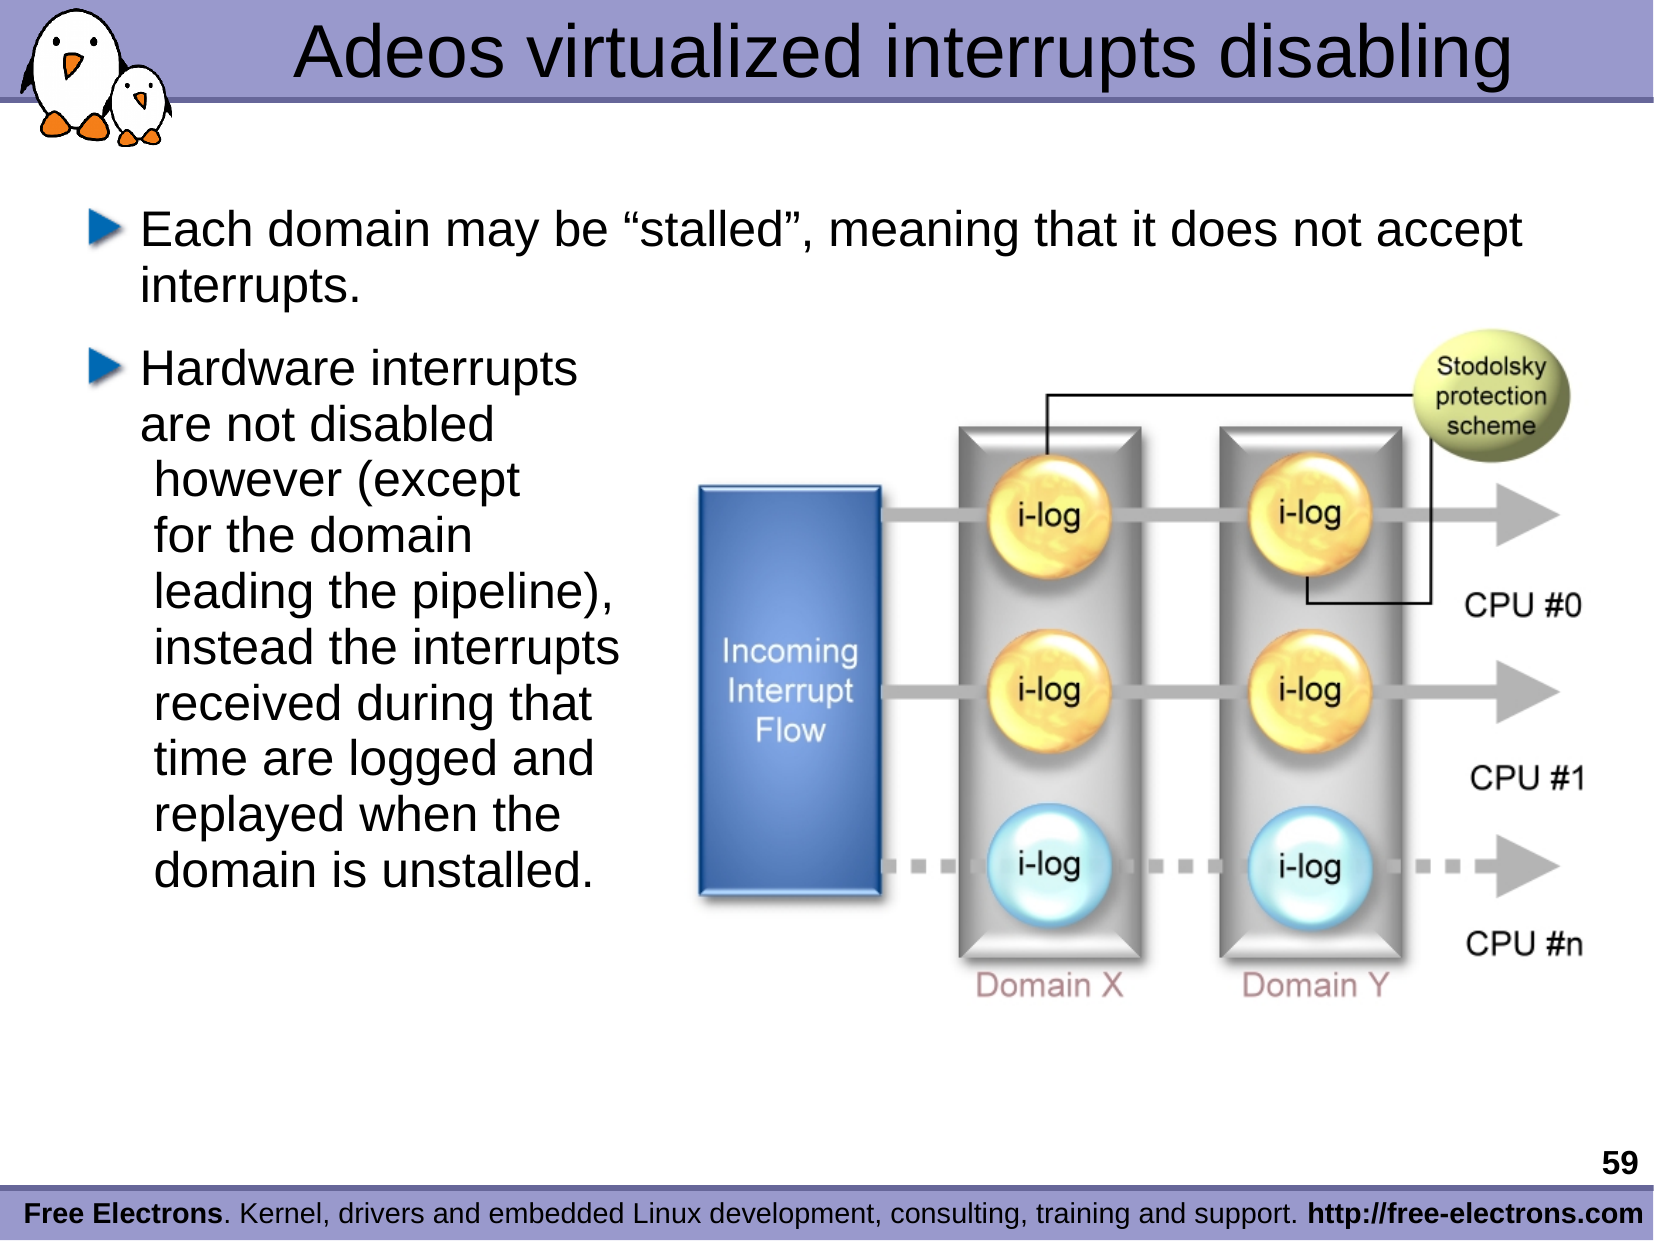

# Adeos virtualized interrupts disabling
Each domain may be “stalled”, meaning that it does not accept interrupts.
Hardware interrupts
are not disabled
 however (except
 for the domain
 leading the pipeline),
 instead the interrupts
 received during that
 time are logged and
 replayed when the
 domain is unstalled.